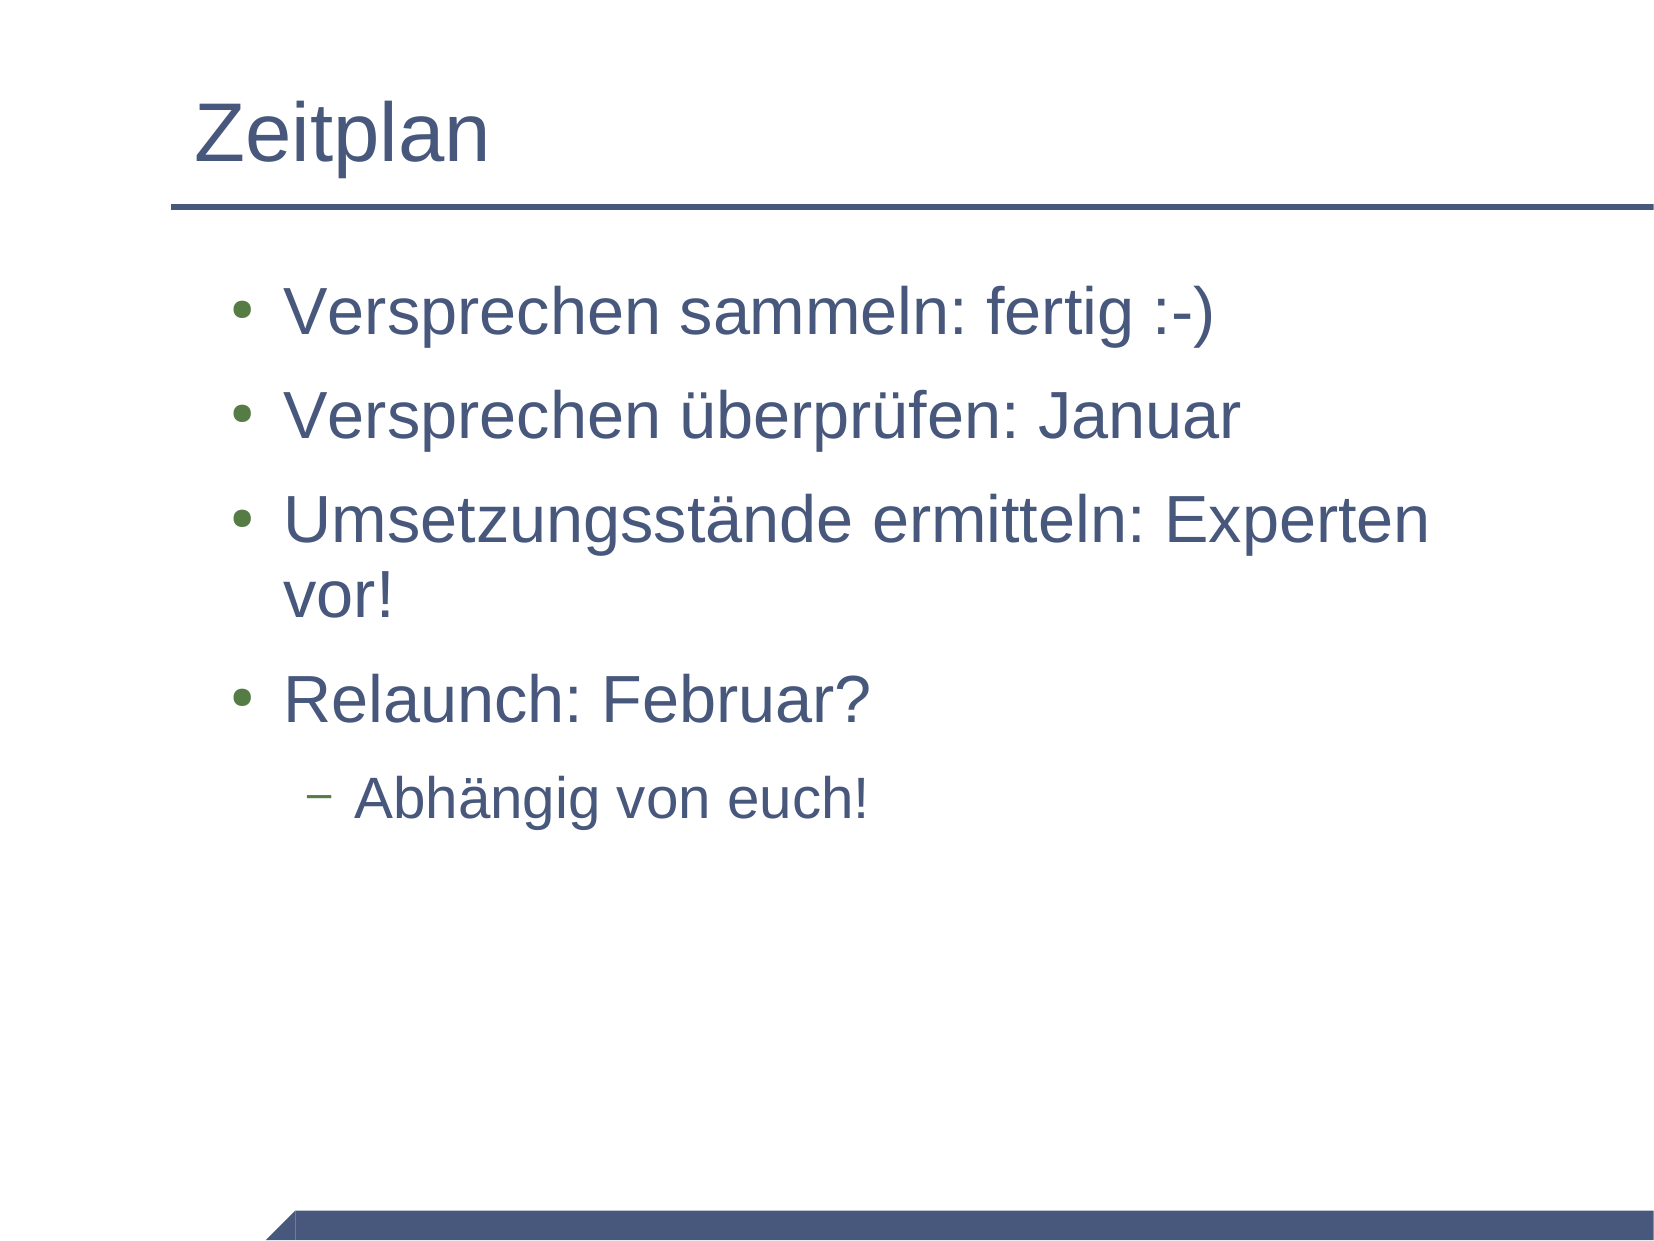

# Zeitplan
Versprechen sammeln: fertig :-)
Versprechen überprüfen: Januar
Umsetzungsstände ermitteln: Experten vor!
Relaunch: Februar?
Abhängig von euch!